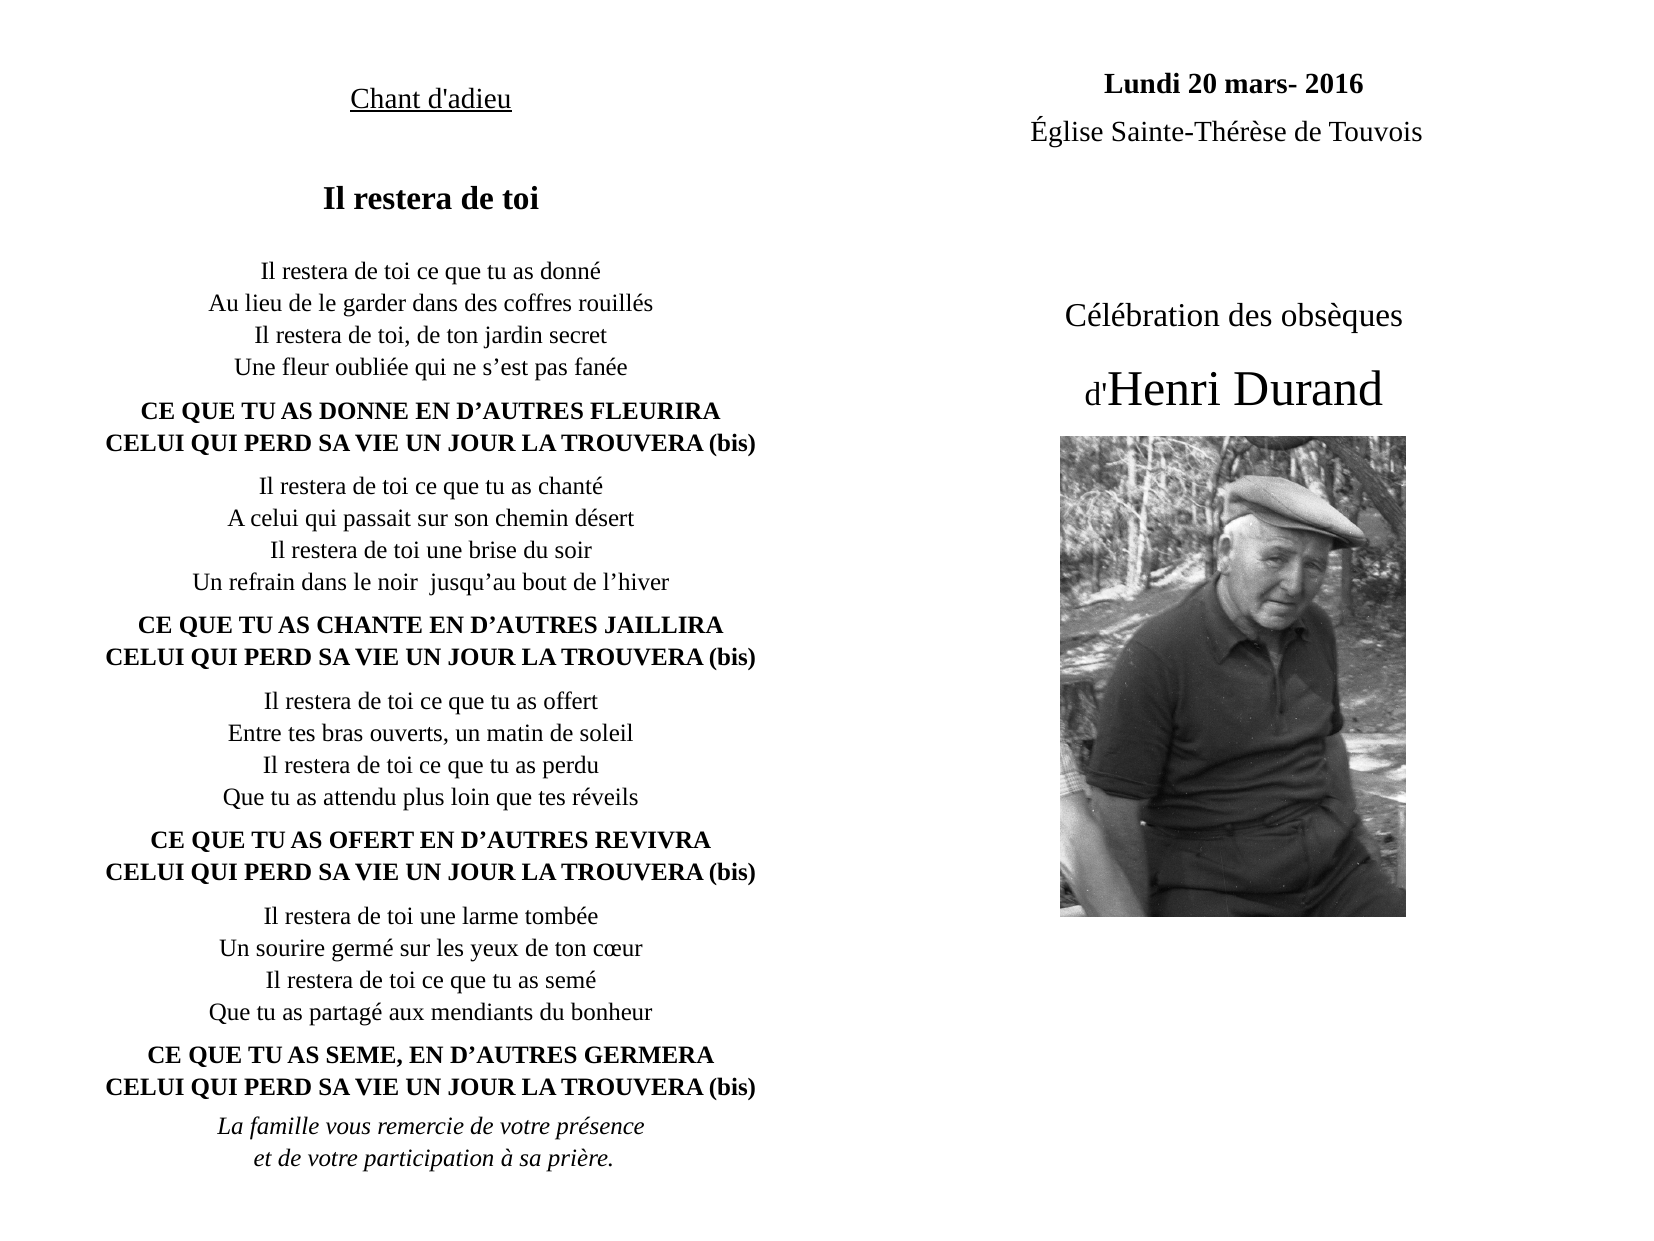

# Lundi 20 mars- 2016 Église Sainte-Thérèse de Touvois
Chant d'adieu
Il restera de toi
Il restera de toi ce que tu as donné
Au lieu de le garder dans des coffres rouillés
Il restera de toi, de ton jardin secret
Une fleur oubliée qui ne s’est pas fanée
CE QUE TU AS DONNE EN D’AUTRES FLEURIRA
CELUI QUI PERD SA VIE UN JOUR LA TROUVERA (bis)
Il restera de toi ce que tu as chanté
A celui qui passait sur son chemin désert
Il restera de toi une brise du soir
Un refrain dans le noir jusqu’au bout de l’hiver
CE QUE TU AS CHANTE EN D’AUTRES JAILLIRA
CELUI QUI PERD SA VIE UN JOUR LA TROUVERA (bis)
Il restera de toi ce que tu as offert
Entre tes bras ouverts, un matin de soleil
Il restera de toi ce que tu as perdu
Que tu as attendu plus loin que tes réveils
CE QUE TU AS OFERT EN D’AUTRES REVIVRA
CELUI QUI PERD SA VIE UN JOUR LA TROUVERA (bis)
Il restera de toi une larme tombée
Un sourire germé sur les yeux de ton cœur
Il restera de toi ce que tu as semé
Que tu as partagé aux mendiants du bonheur
CE QUE TU AS SEME, EN D’AUTRES GERMERA
CELUI QUI PERD SA VIE UN JOUR LA TROUVERA (bis)
Célébration des obsèques
d'Henri Durand
La famille vous remercie de votre présence
 et de votre participation à sa prière.